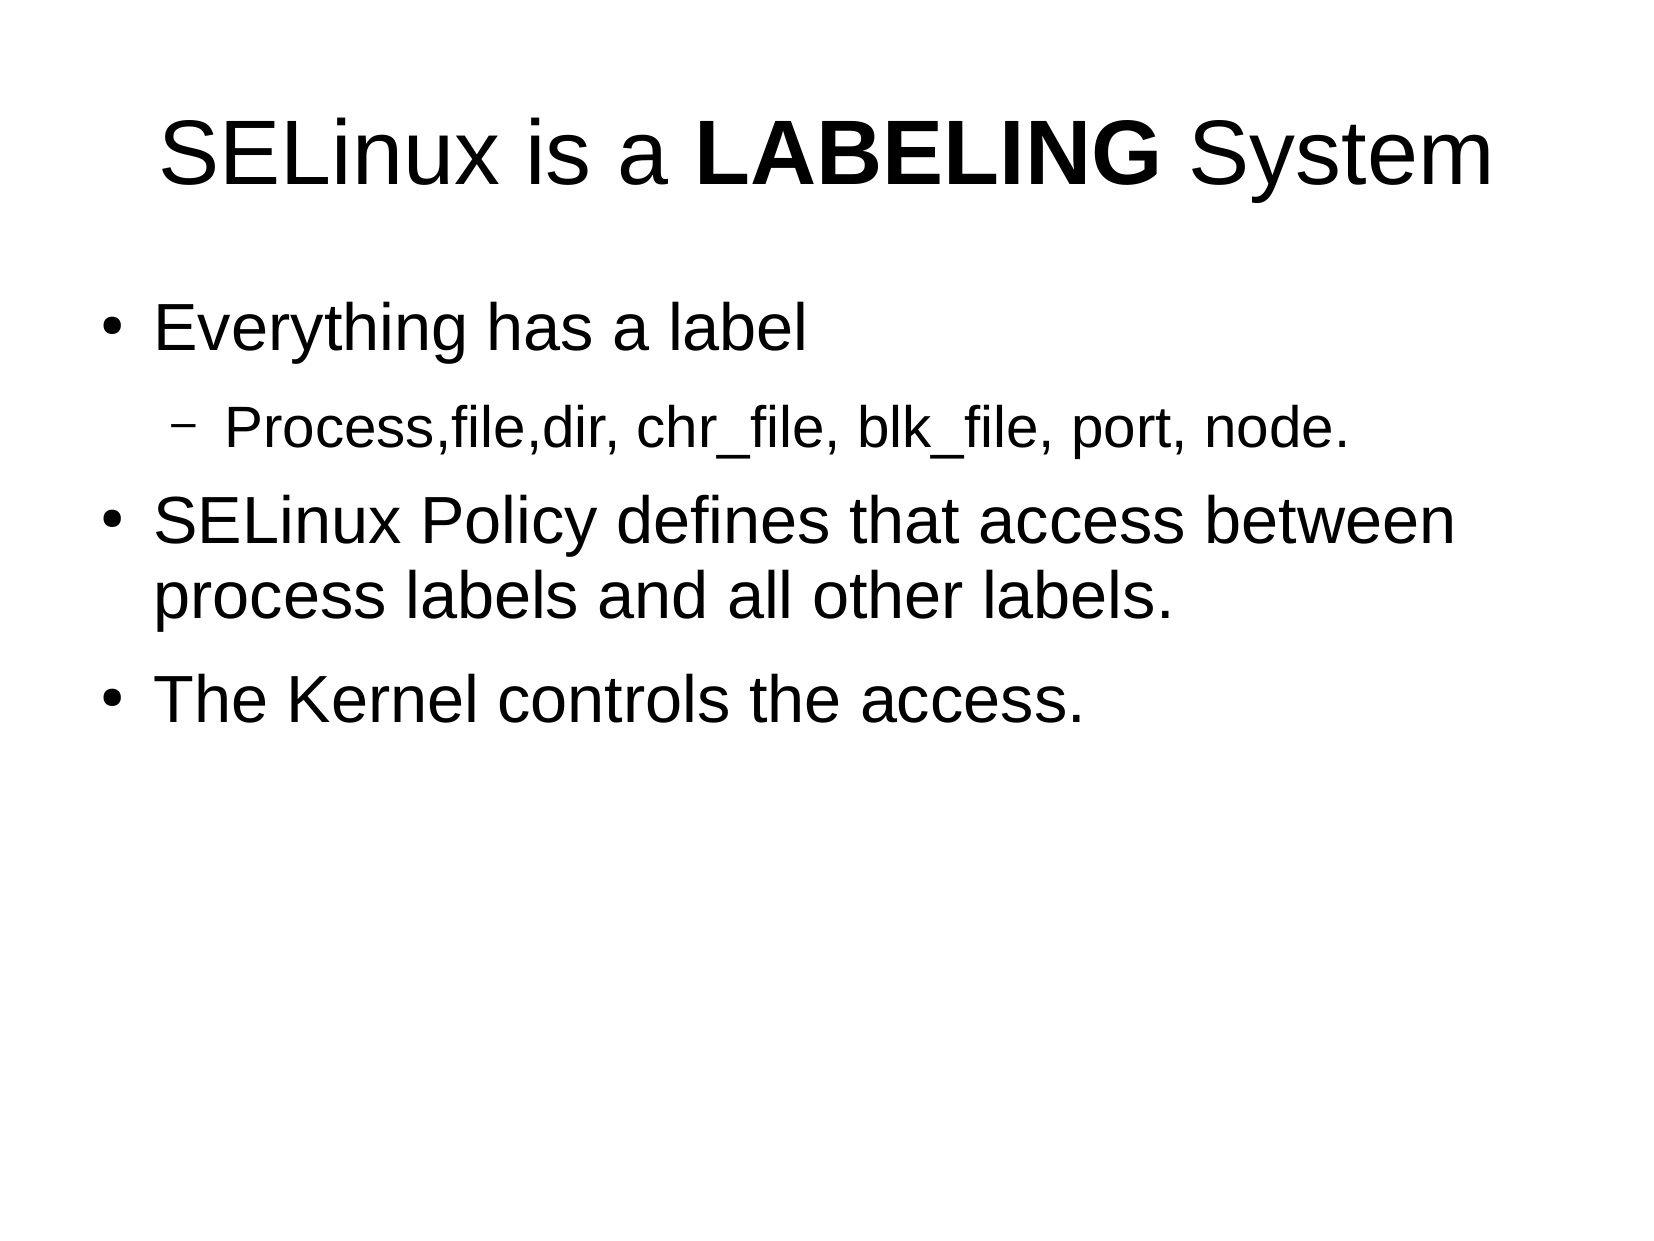

# SELinux is a LABELING System
Everything has a label
Process,file,dir, chr_file, blk_file, port, node.
SELinux Policy defines that access between process labels and all other labels.
The Kernel controls the access.